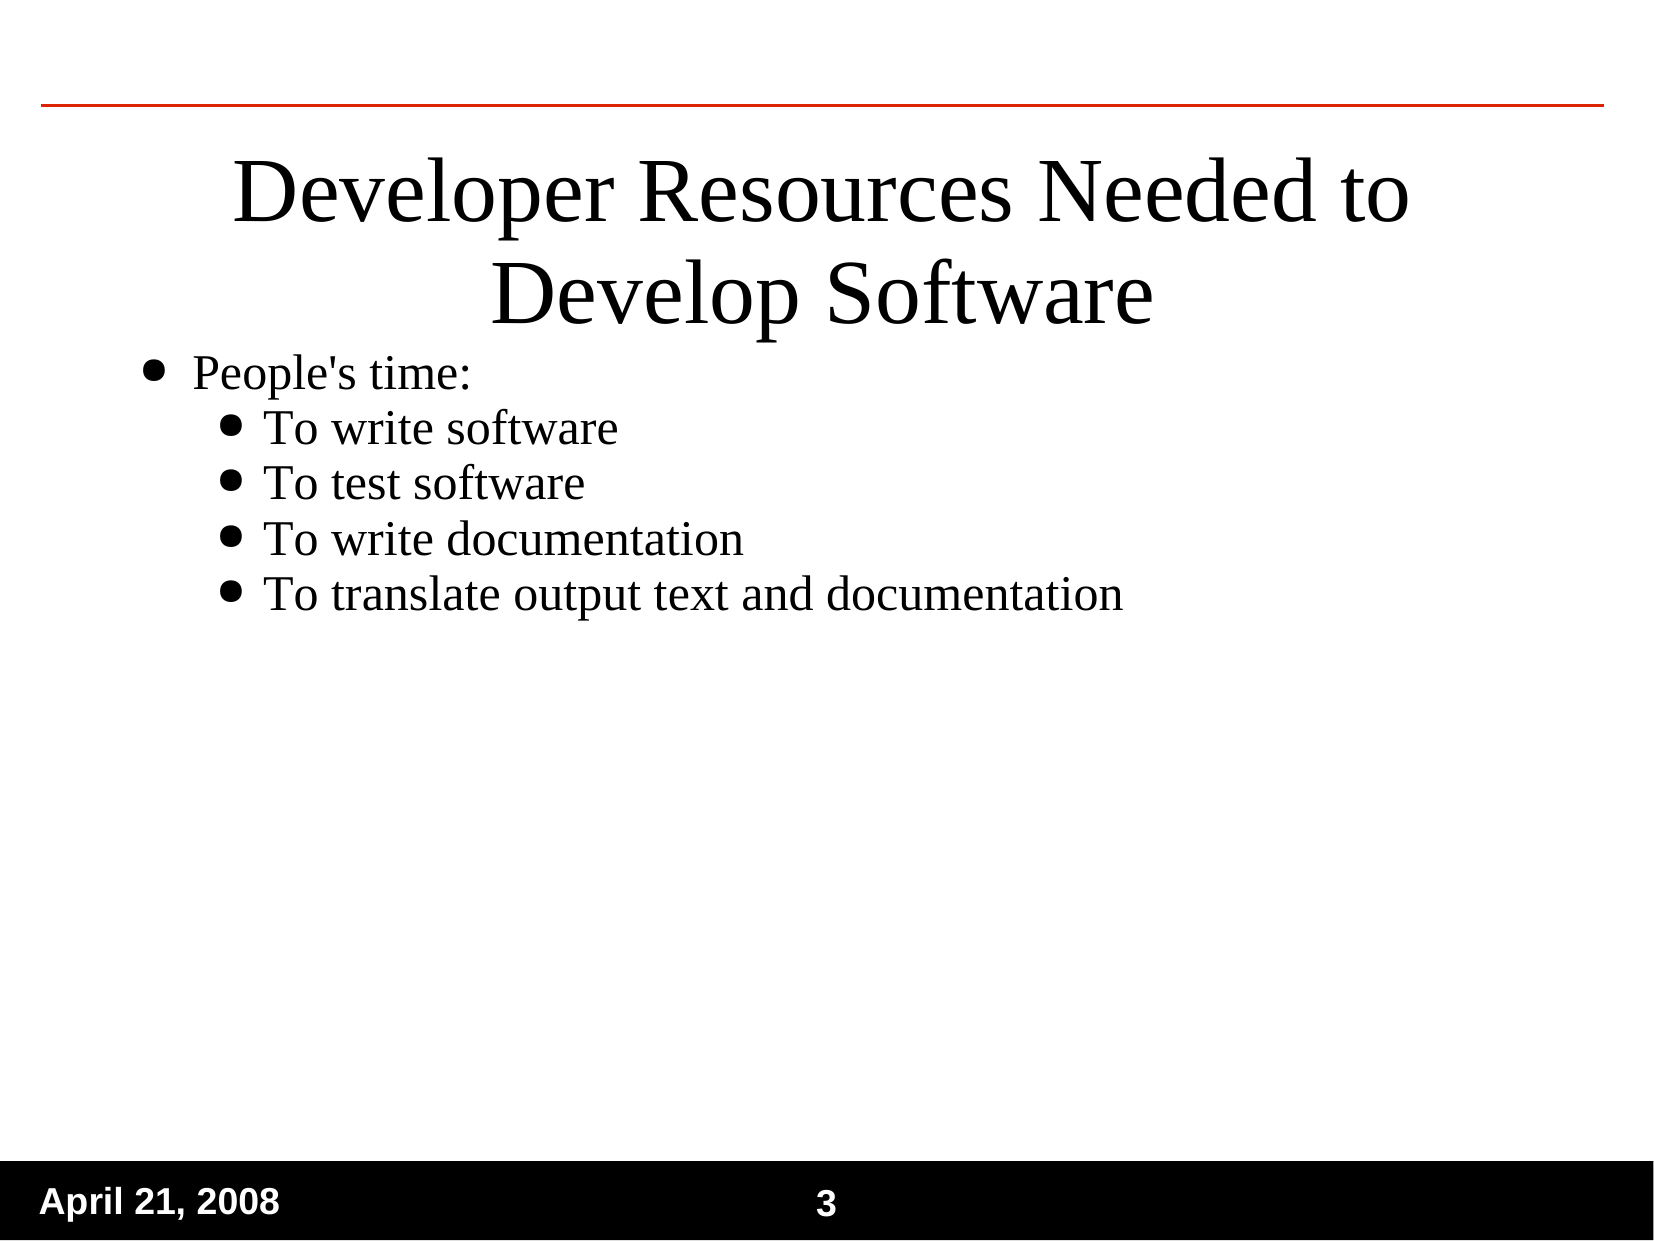

# Developer Resources Needed to Develop Software
People's time:
To write software
To test software
To write documentation
To translate output text and documentation